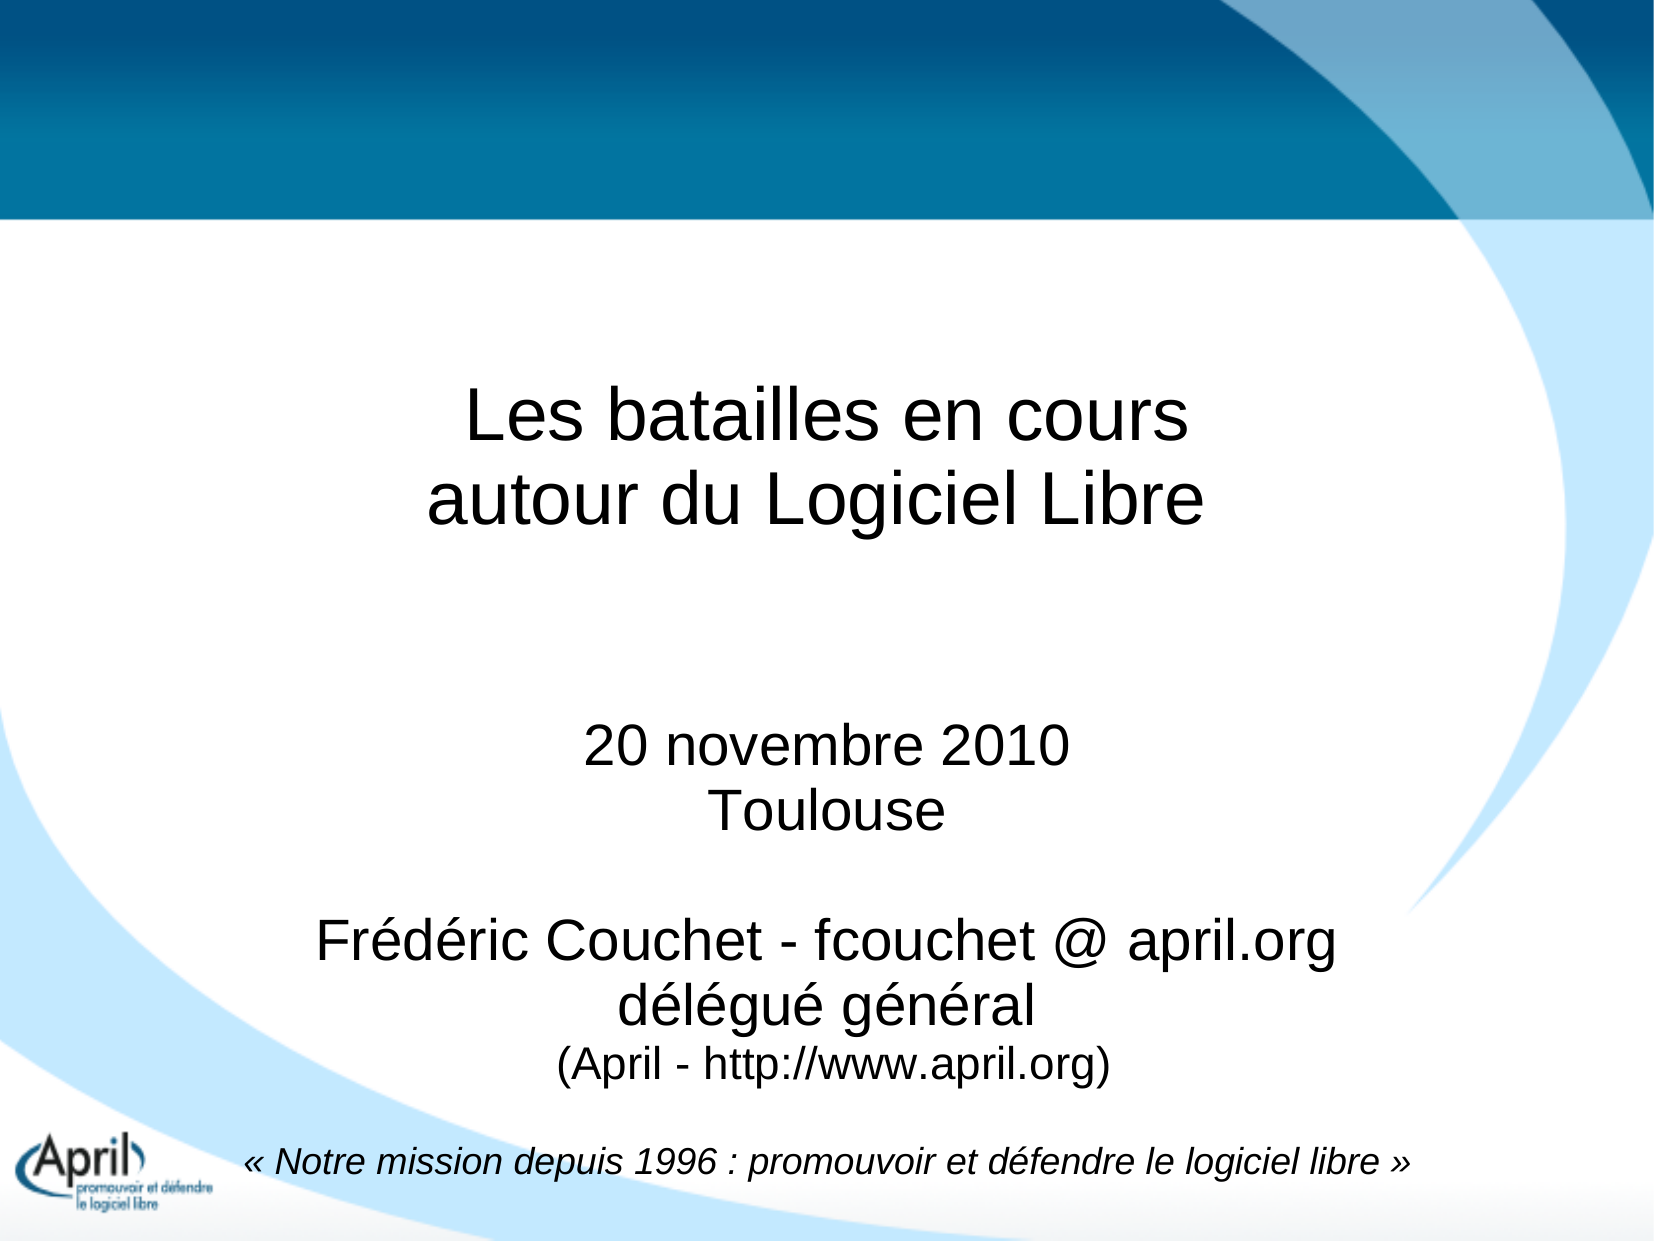

# Les batailles en cours
autour du Logiciel Libre
20 novembre 2010
Toulouse
Frédéric Couchet - fcouchet @ april.org
délégué général
 (April - http://www.april.org)
« Notre mission depuis 1996 : promouvoir et défendre le logiciel libre »